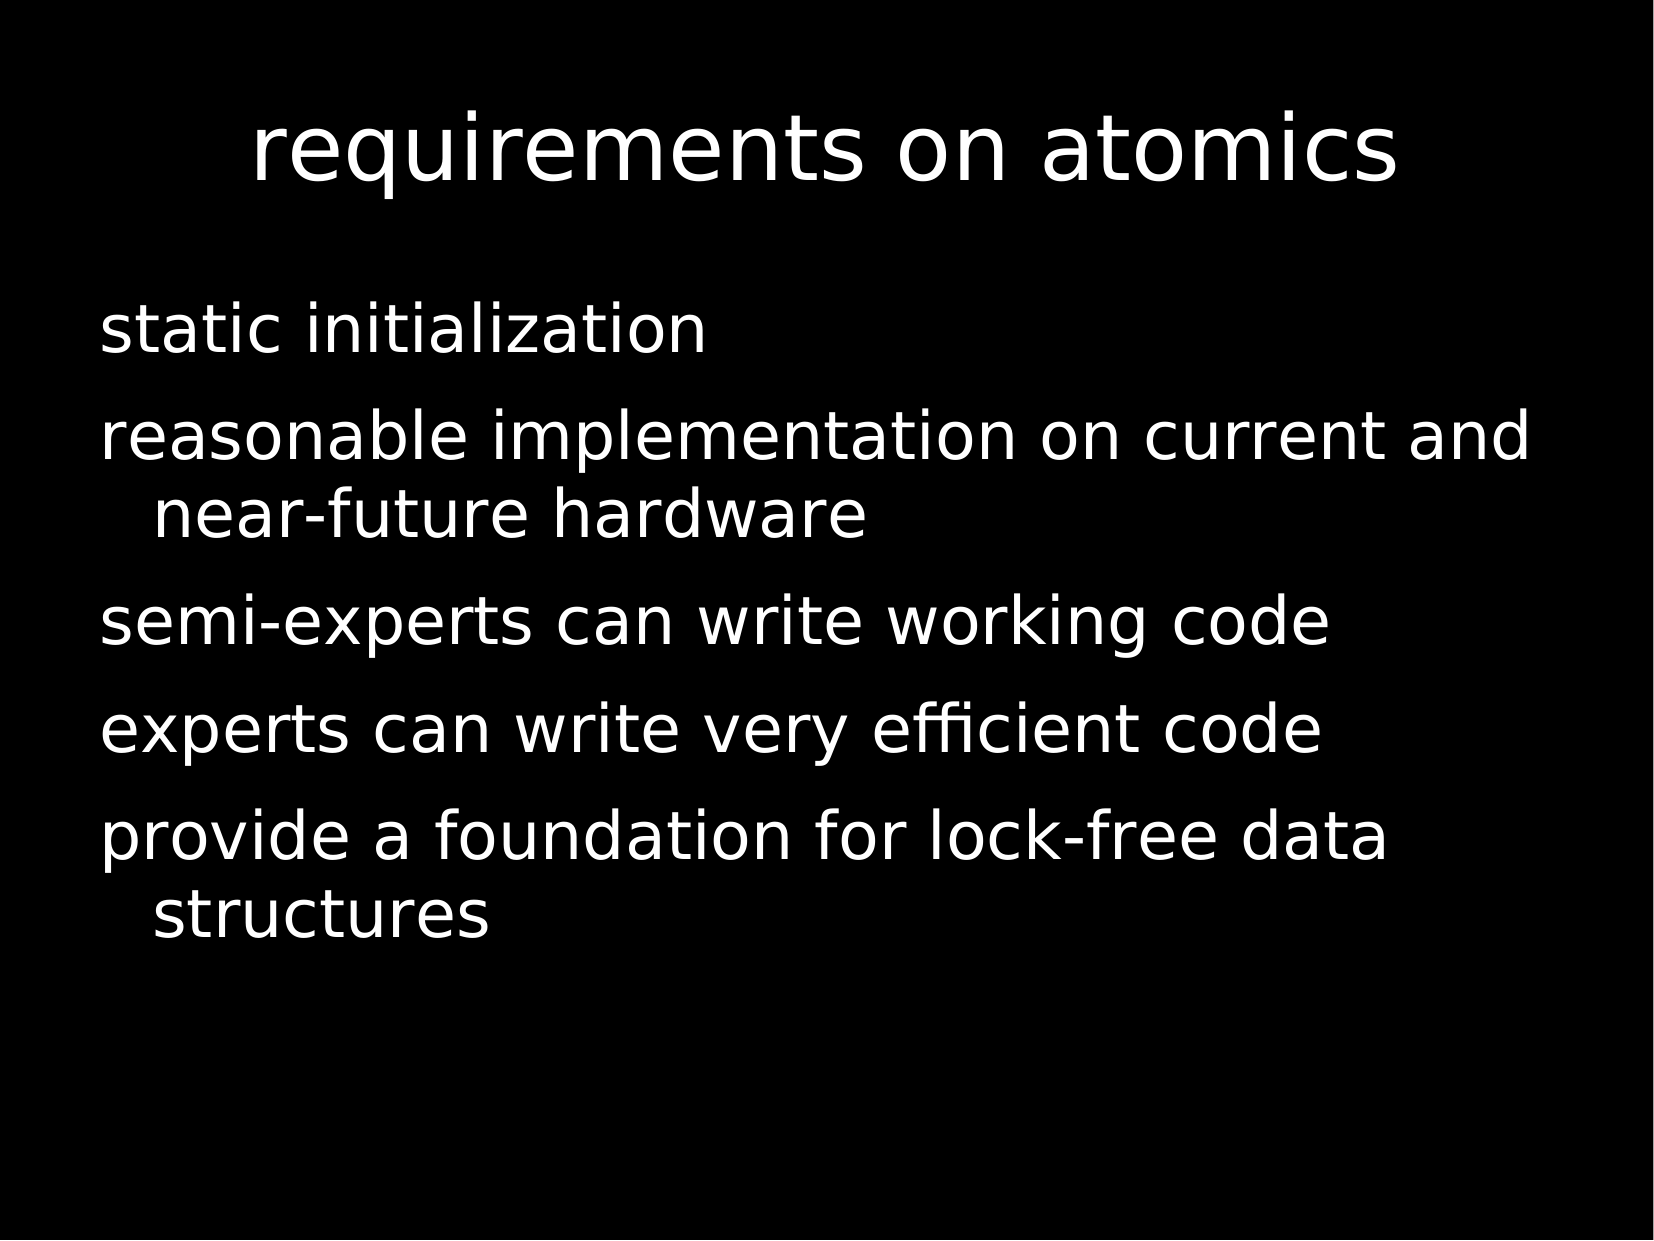

# requirements on atomics
static initialization
reasonable implementation on current and near-future hardware
semi-experts can write working code
experts can write very efficient code
provide a foundation for lock-free data structures